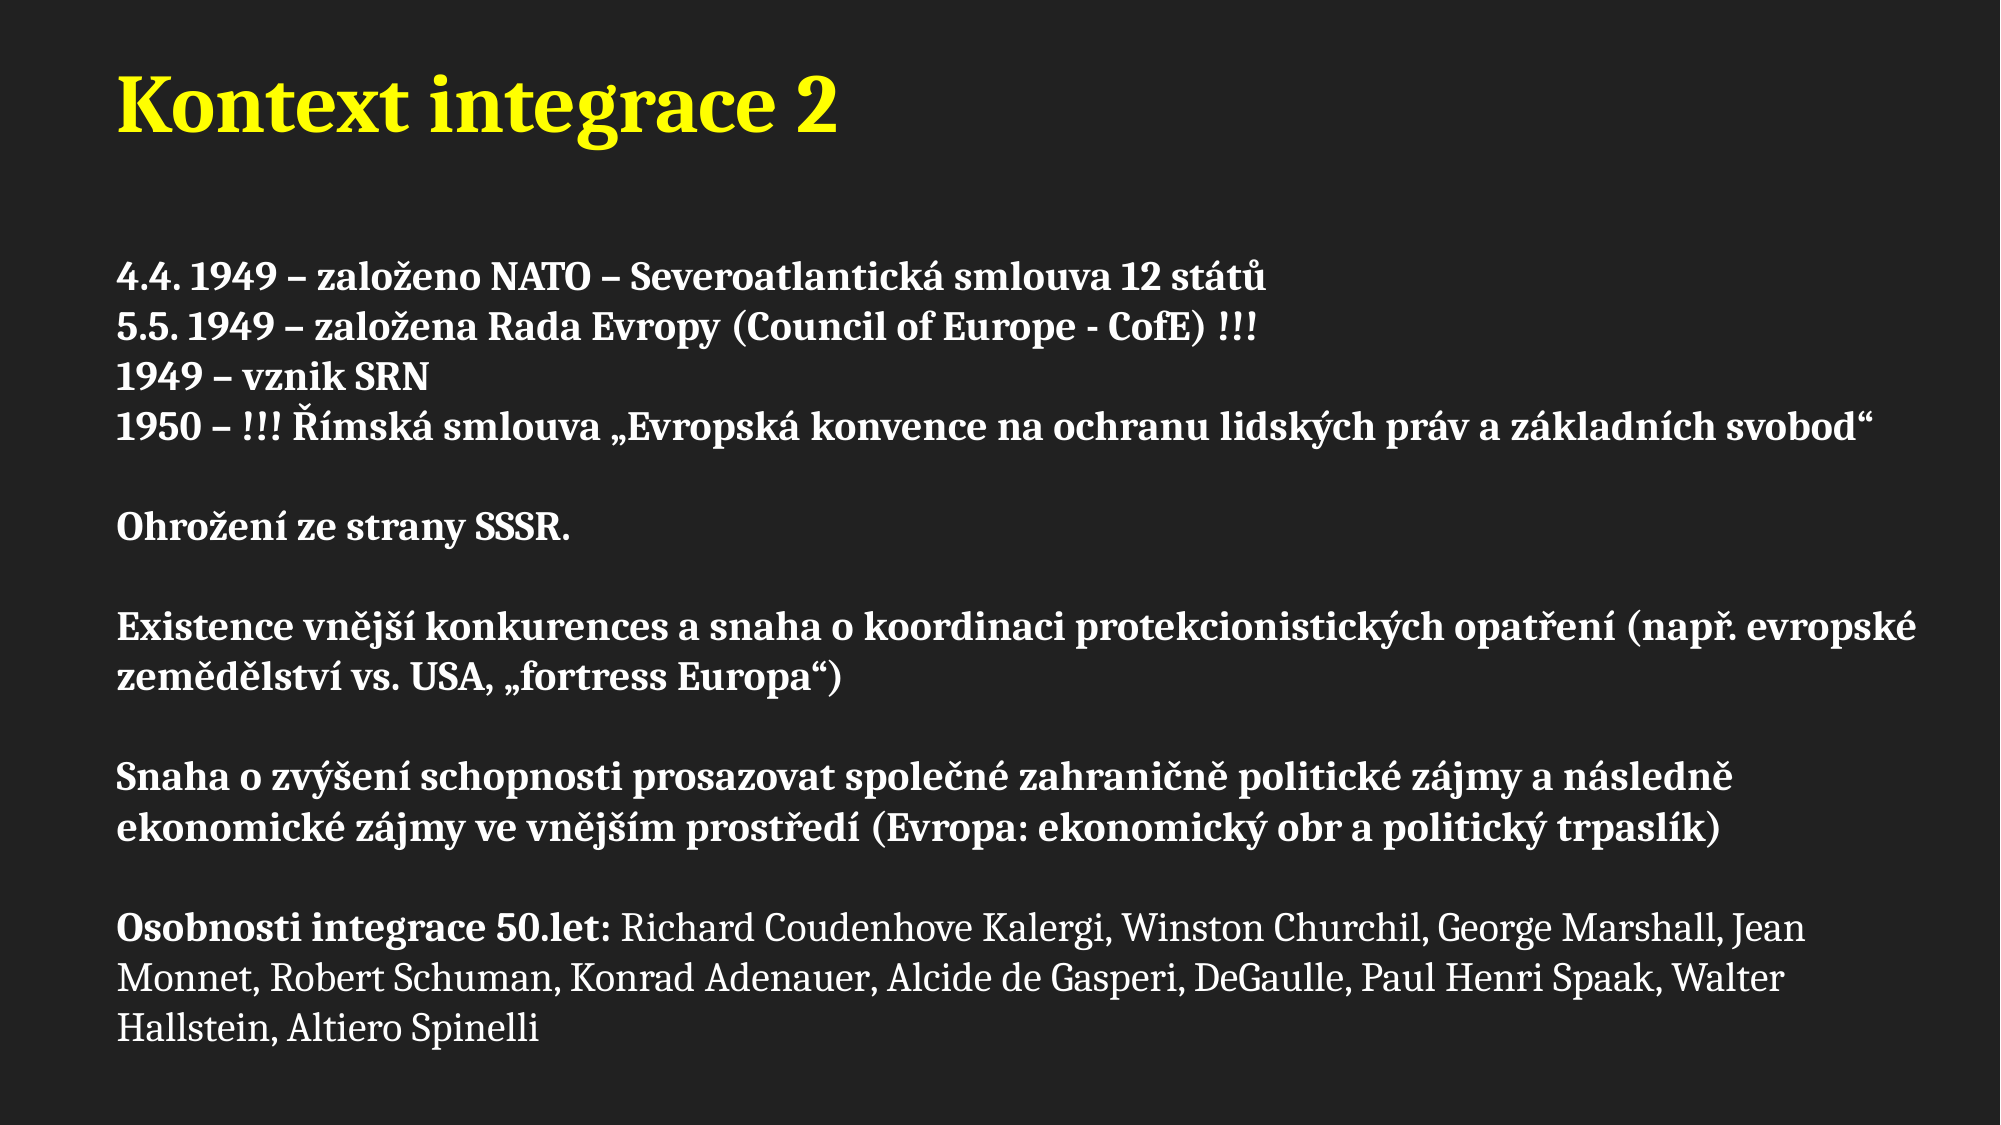

Kontext integrace 2
4.4. 1949 – založeno NATO – Severoatlantická smlouva 12 států
5.5. 1949 – založena Rada Evropy (Council of Europe - CofE) !!!
1949 – vznik SRN
1950 – !!! Římská smlouva „Evropská konvence na ochranu lidských práv a základních svobod“
Ohrožení ze strany SSSR.
Existence vnější konkurences a snaha o koordinaci protekcionistických opatření (např. evropské zemědělství vs. USA, „fortress Europa“)
Snaha o zvýšení schopnosti prosazovat společné zahraničně politické zájmy a následně ekonomické zájmy ve vnějším prostředí (Evropa: ekonomický obr a politický trpaslík)
Osobnosti integrace 50.let: Richard Coudenhove Kalergi, Winston Churchil, George Marshall, Jean Monnet, Robert Schuman, Konrad Adenauer, Alcide de Gasperi, DeGaulle, Paul Henri Spaak, Walter Hallstein, Altiero Spinelli